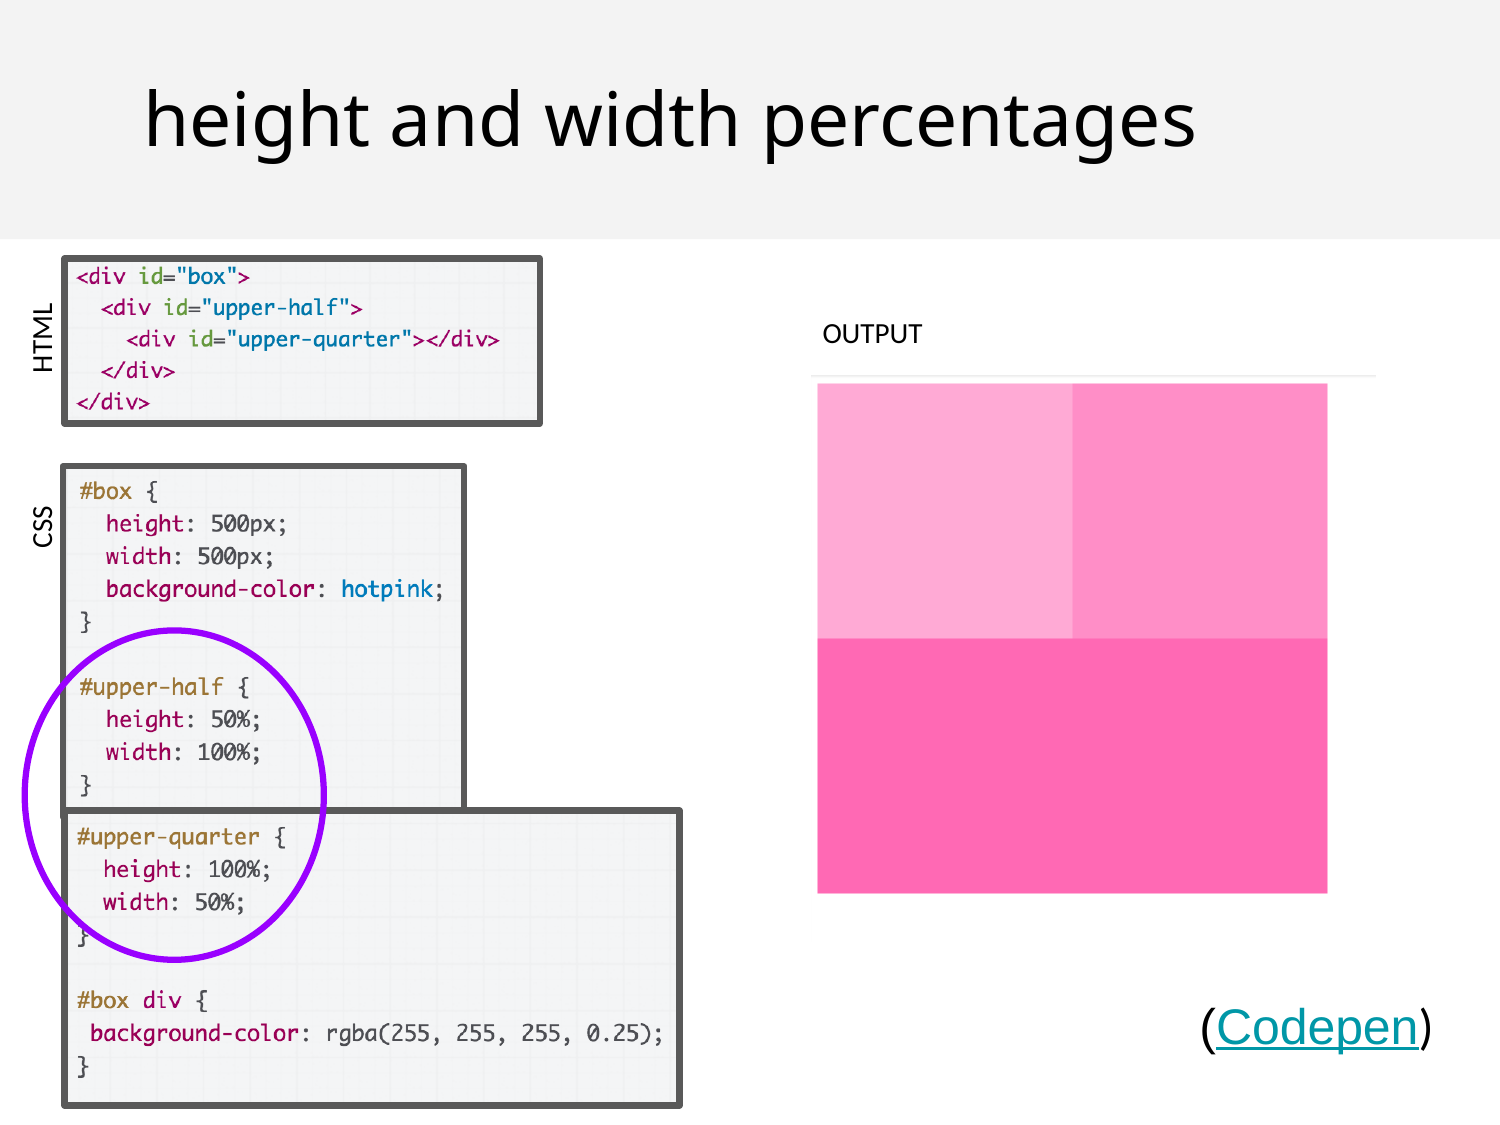

# height and width percentages
HTML
OUTPUT
CSS
(Codepen)